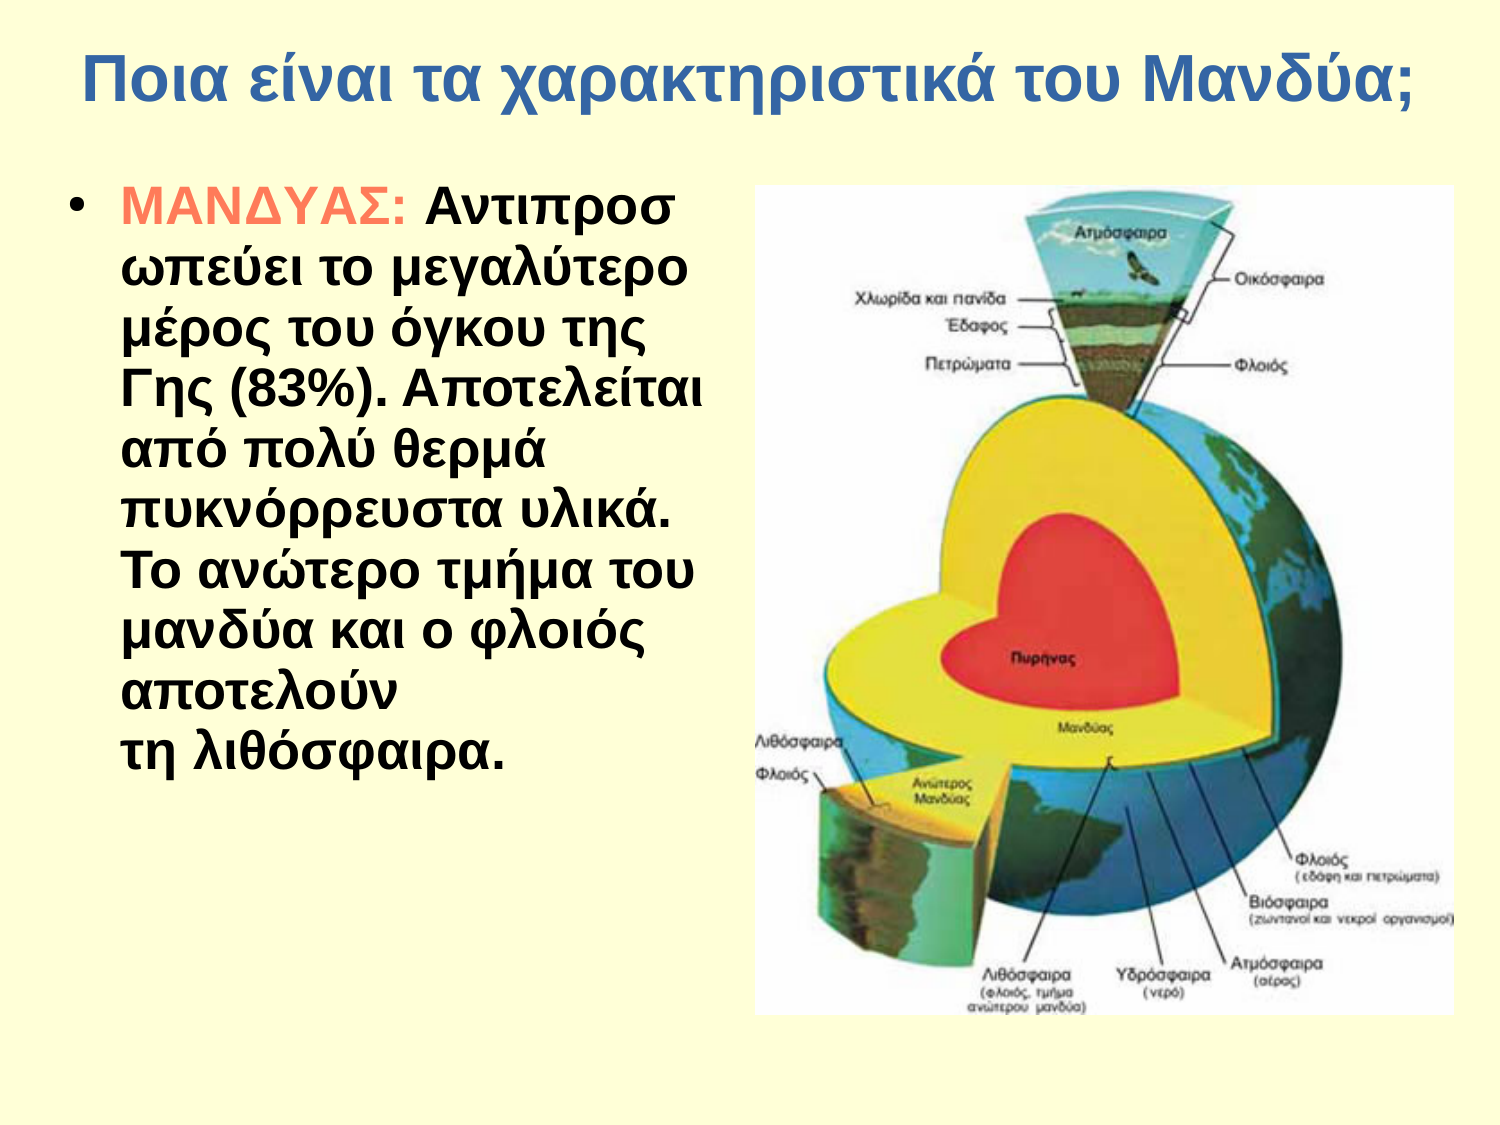

# Ποια είναι τα χαρακτηριστικά του Μανδύα;
ΜΑΝΔYΑΣ: Αντιπροσωπεύει το μεγαλύτερο μέρος του όγκου της Γης (83%). Αποτελείται από πολύ θερμά πυκνόρρευστα υλικά. Το ανώτερο τμήμα του μανδύα και ο φλοιός αποτελούν τη λιθόσφαιρα.